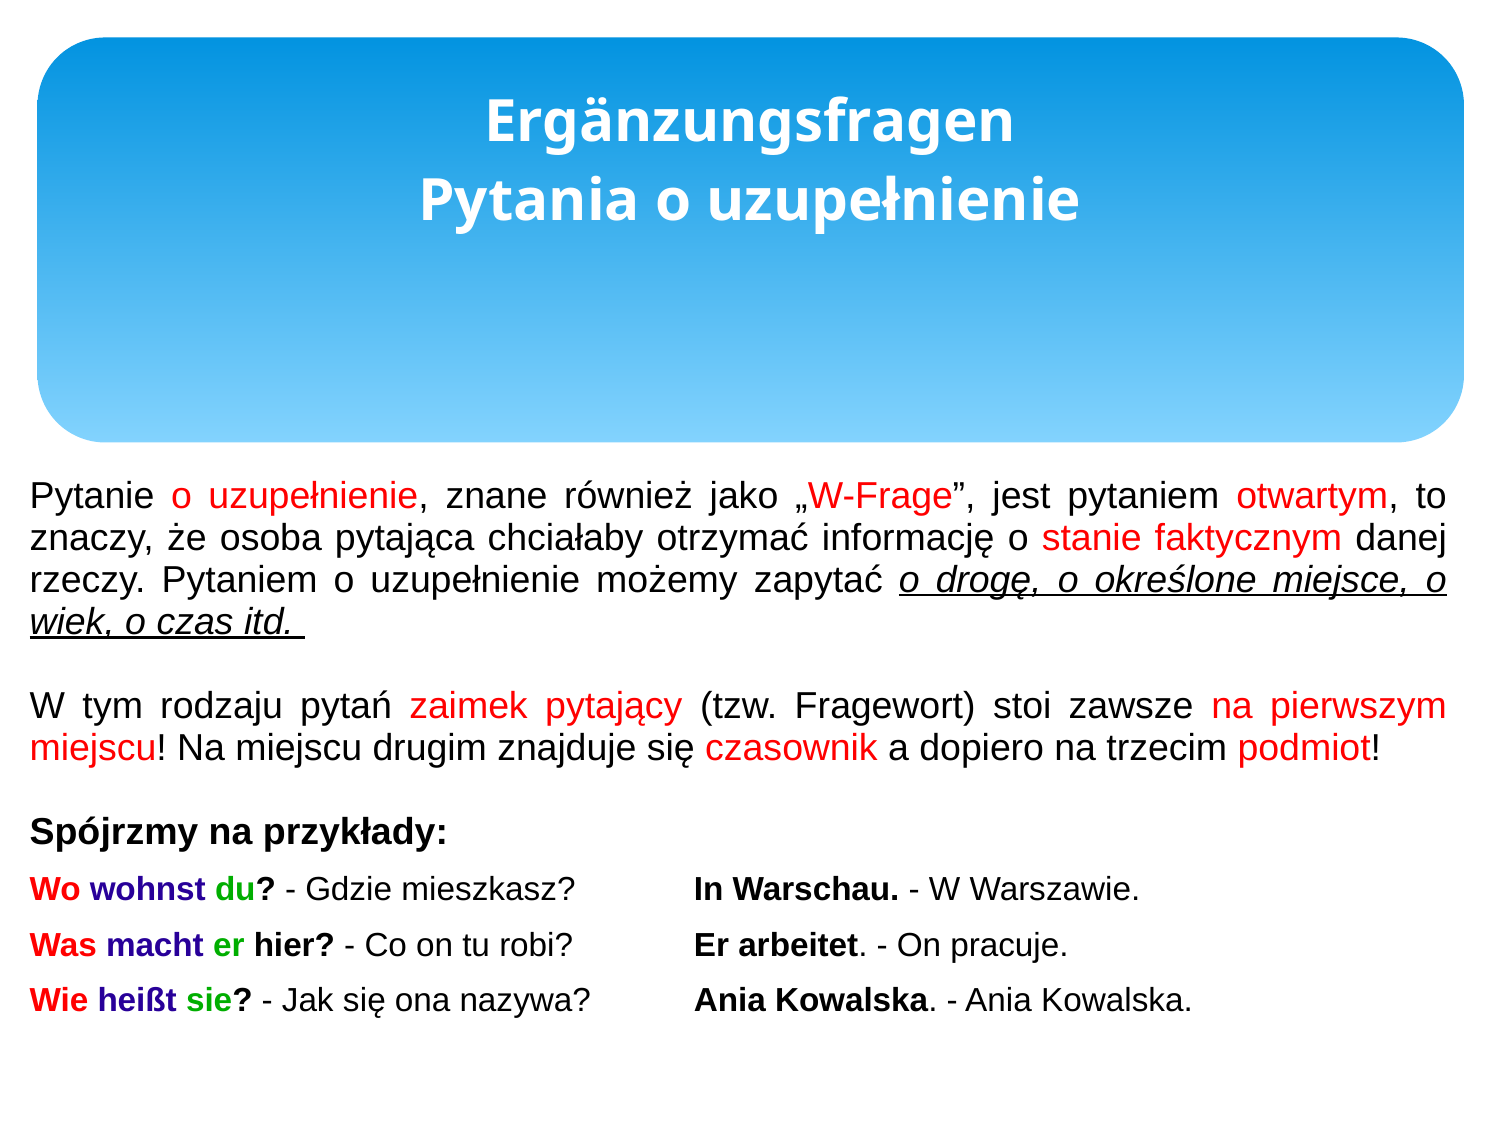

# Ergänzungsfragen Pytania o uzupełnienie
Pytanie o uzupełnienie, znane również jako „W-Frage”, jest pytaniem otwartym, to znaczy, że osoba pytająca chciałaby otrzymać informację o stanie faktycznym danej rzeczy. Pytaniem o uzupełnienie możemy zapytać o drogę, o określone miejsce, o wiek, o czas itd.
W tym rodzaju pytań zaimek pytający (tzw. Fragewort) stoi zawsze na pierwszym miejscu! Na miejscu drugim znajduje się czasownik a dopiero na trzecim podmiot!
Spójrzmy na przykłady:
Wo wohnst du? - Gdzie mieszkasz? 		In Warschau. - W Warszawie.
Was macht er hier? - Co on tu robi?		Er arbeitet. - On pracuje.
Wie heißt sie? - Jak się ona nazywa?		Ania Kowalska. - Ania Kowalska.